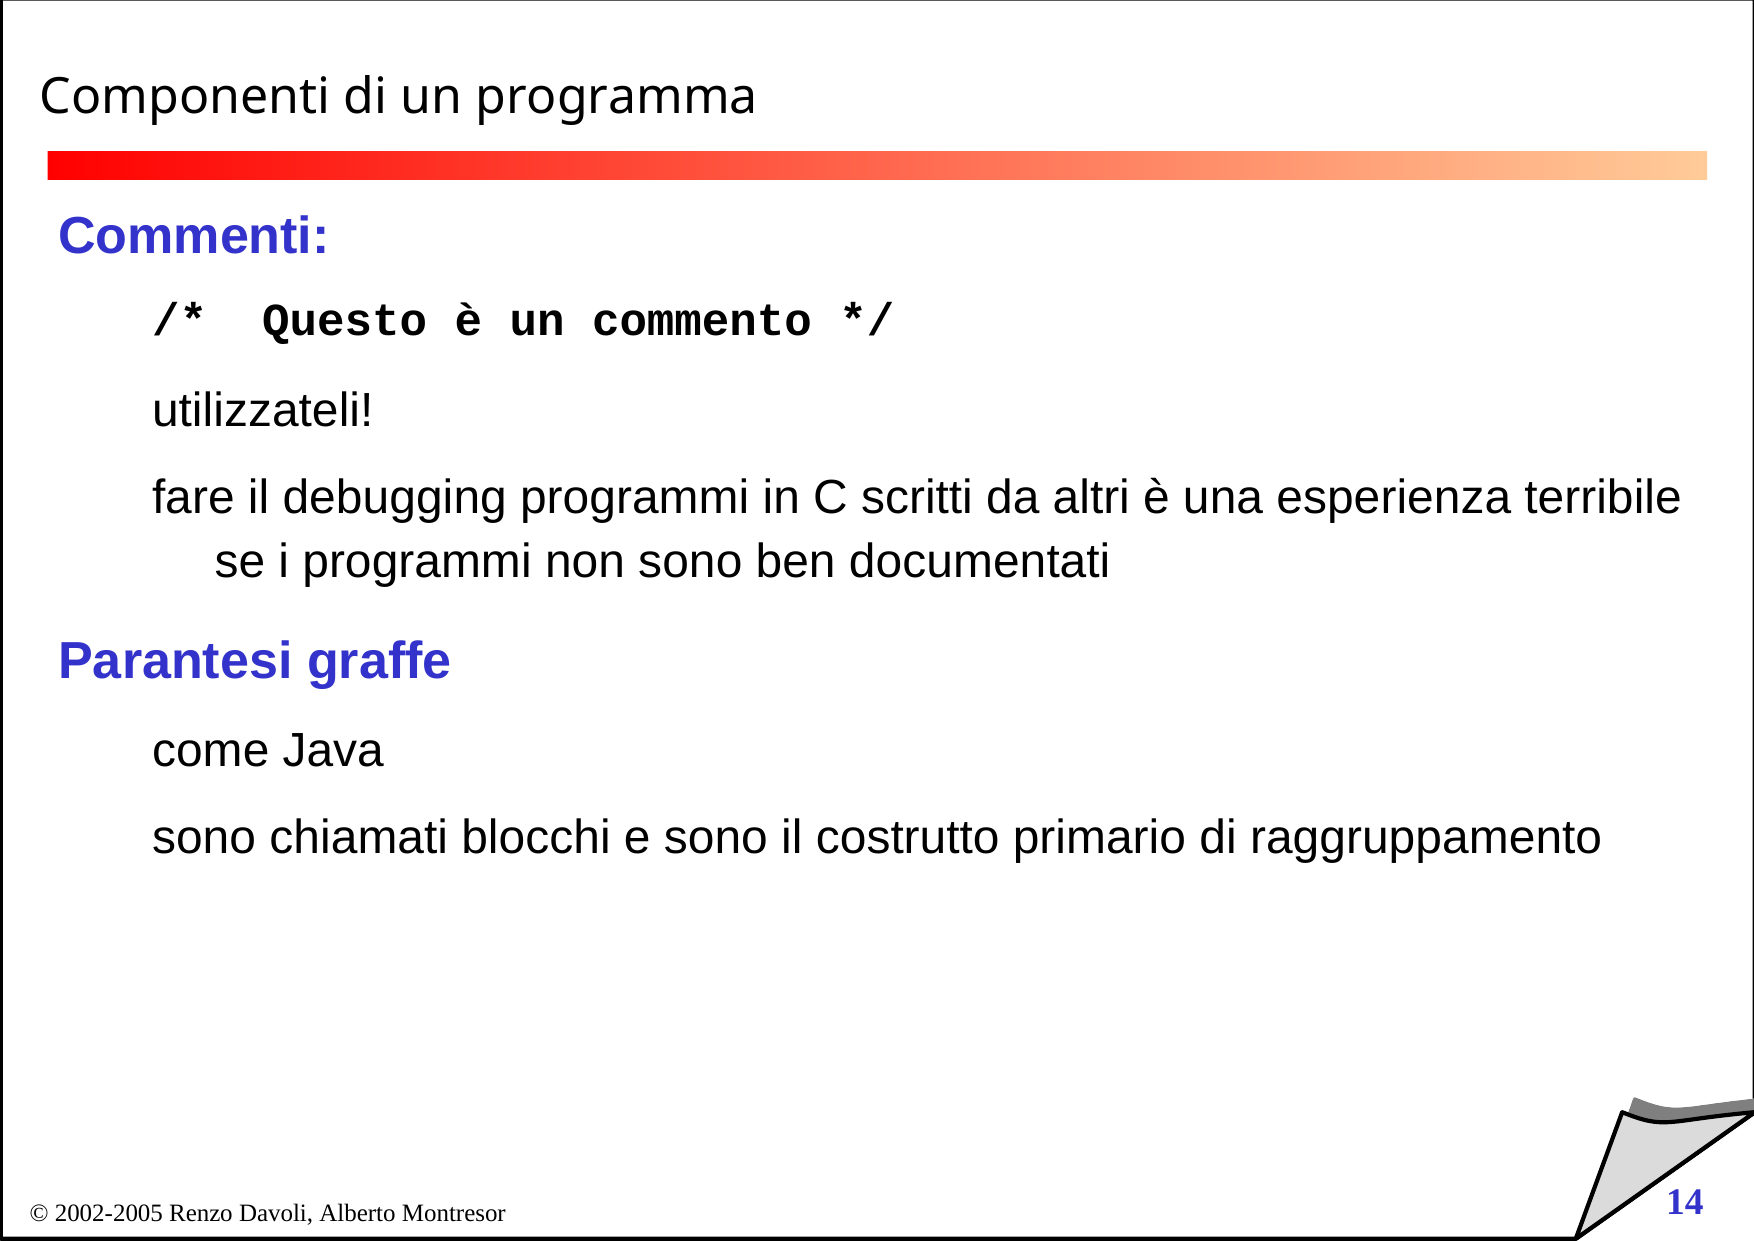

# Componenti di un programma
Commenti:
/* Questo è un commento */
utilizzateli!
fare il debugging programmi in C scritti da altri è una esperienza terribile se i programmi non sono ben documentati
Parantesi graffe
come Java
sono chiamati blocchi e sono il costrutto primario di raggruppamento